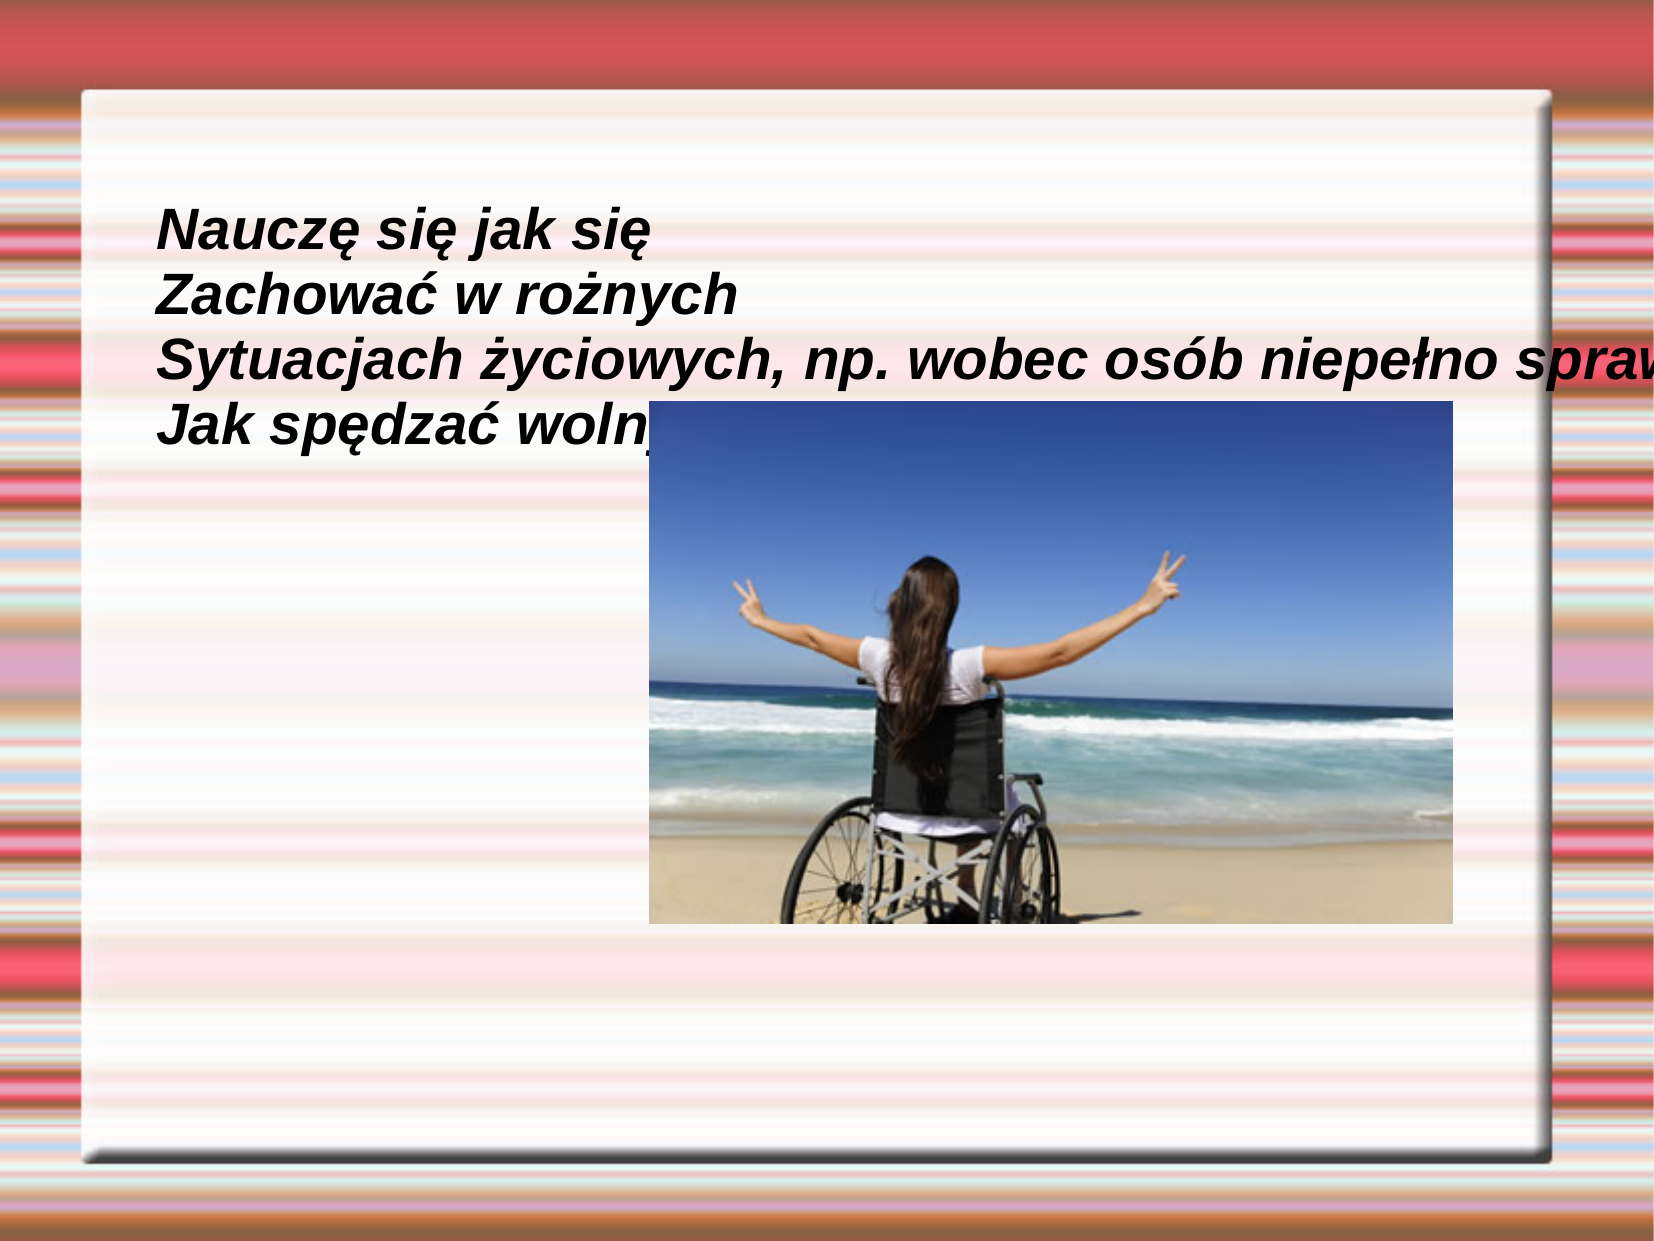

Nauczę się jak się
Zachować w rożnych
Sytuacjach życiowych, np. wobec osób niepełno sprawnych,
Jak spędzać wolny czas